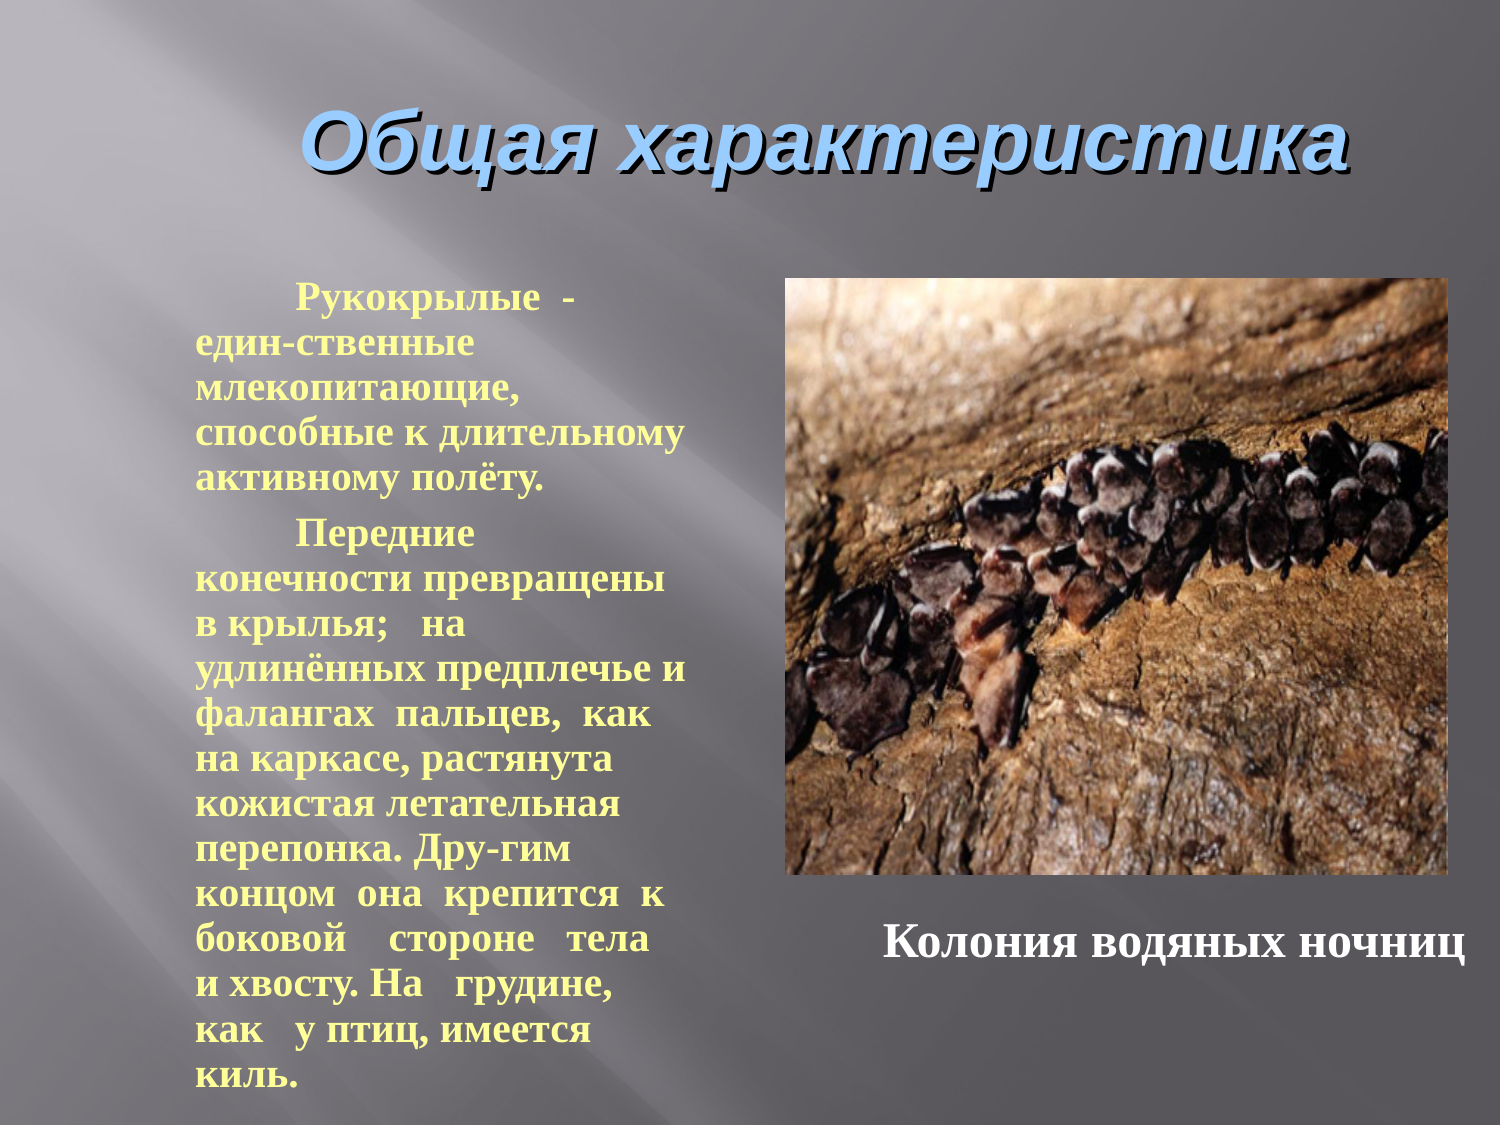

# Общая характеристика
 Рукокрылые - един-ственные млекопитающие, способные к длительному активному полёту.
 Передние конечности превращены в крылья; на удлинённых предплечье и фалангах пальцев, как на каркасе, растянута кожистая летательная перепонка. Дру-гим концом она крепится к боковой стороне тела и хвосту. На грудине, как у птиц, имеется киль.
Колония водяных ночниц